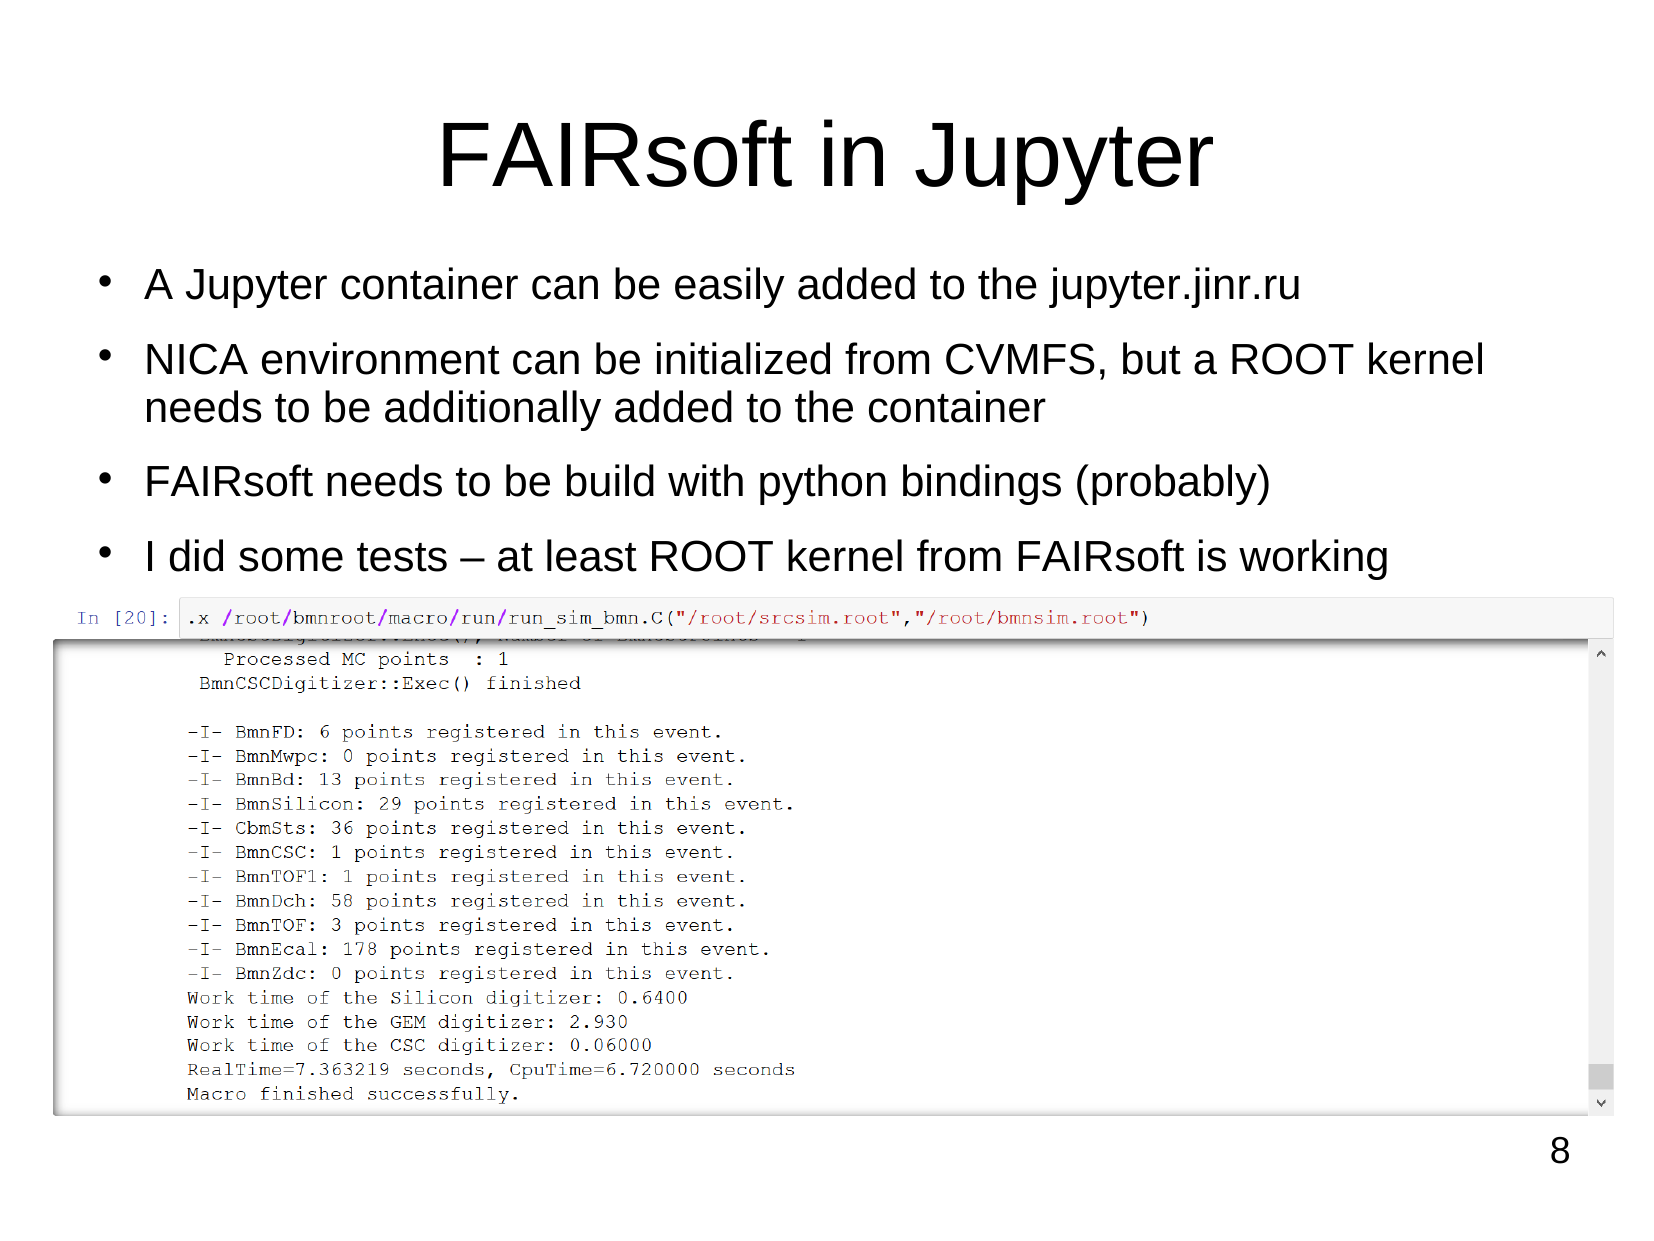

# FAIRsoft in Jupyter
A Jupyter container can be easily added to the jupyter.jinr.ru
NICA environment can be initialized from CVMFS, but a ROOT kernel needs to be additionally added to the container
FAIRsoft needs to be build with python bindings (probably)
I did some tests – at least ROOT kernel from FAIRsoft is working
8